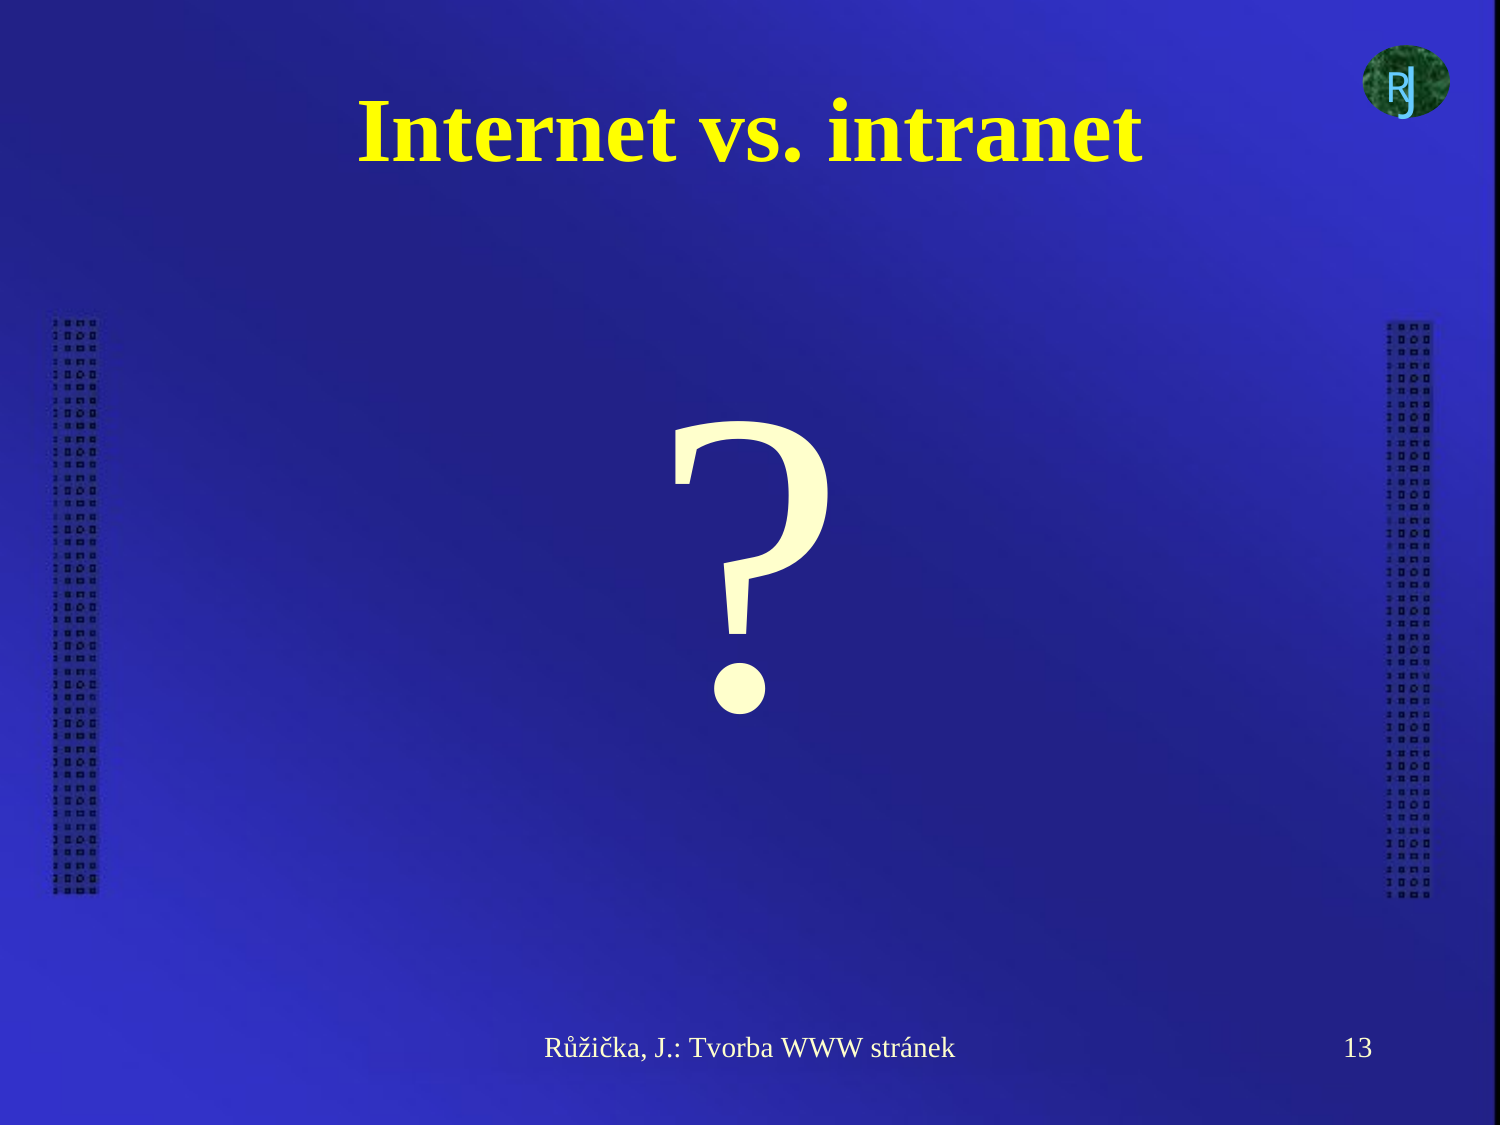

# Internet vs. intranet
J
R
?
Růžička, J.: Tvorba WWW stránek